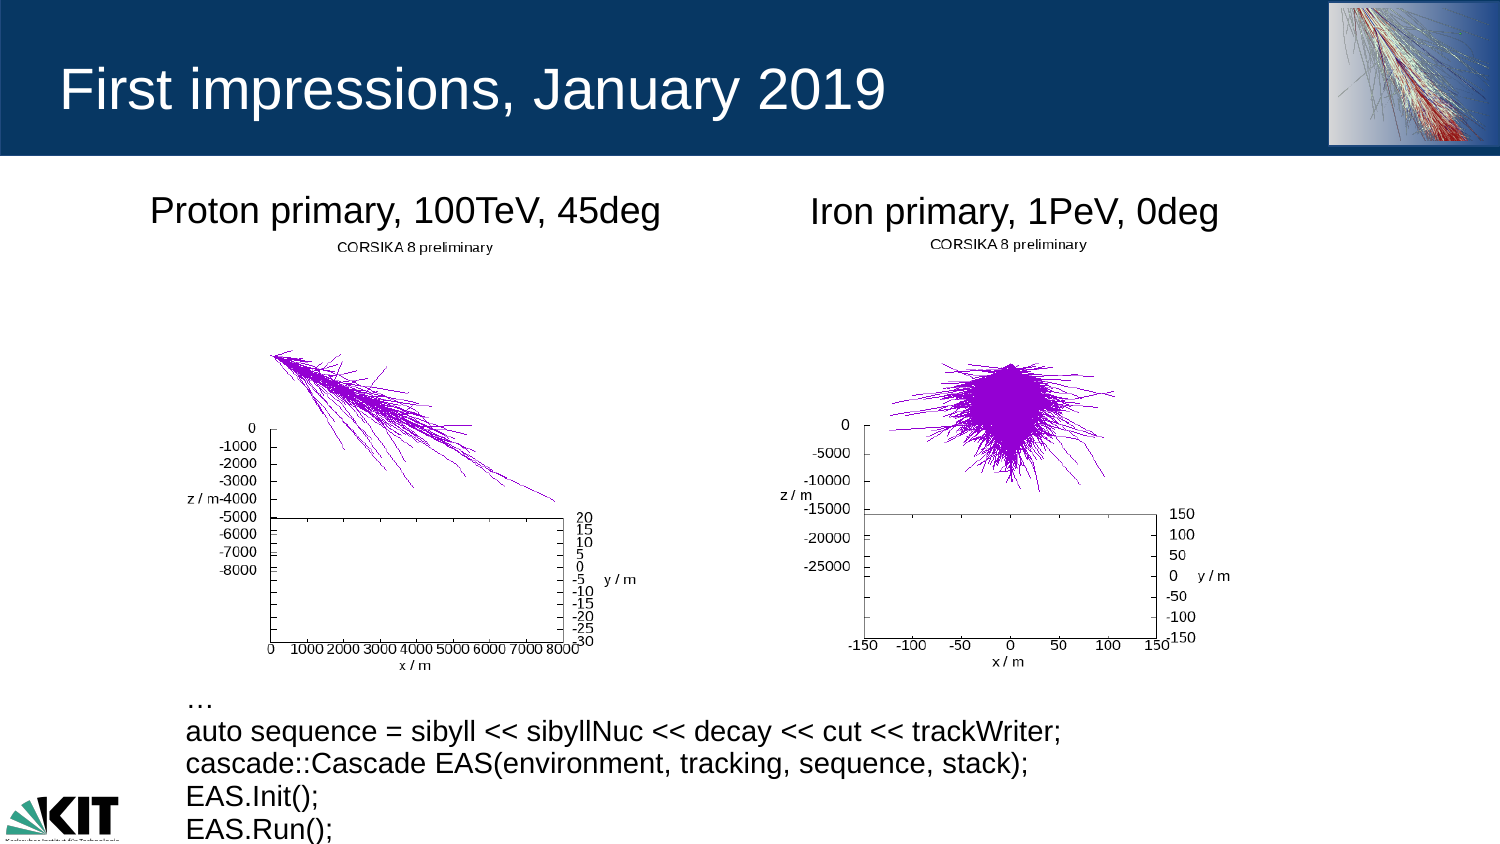

First impressions, January 2019
Proton primary, 100TeV, 45deg
Iron primary, 1PeV, 0deg
…
auto sequence = sibyll << sibyllNuc << decay << cut << trackWriter;
cascade::Cascade EAS(environment, tracking, sequence, stack);
EAS.Init();
EAS.Run();